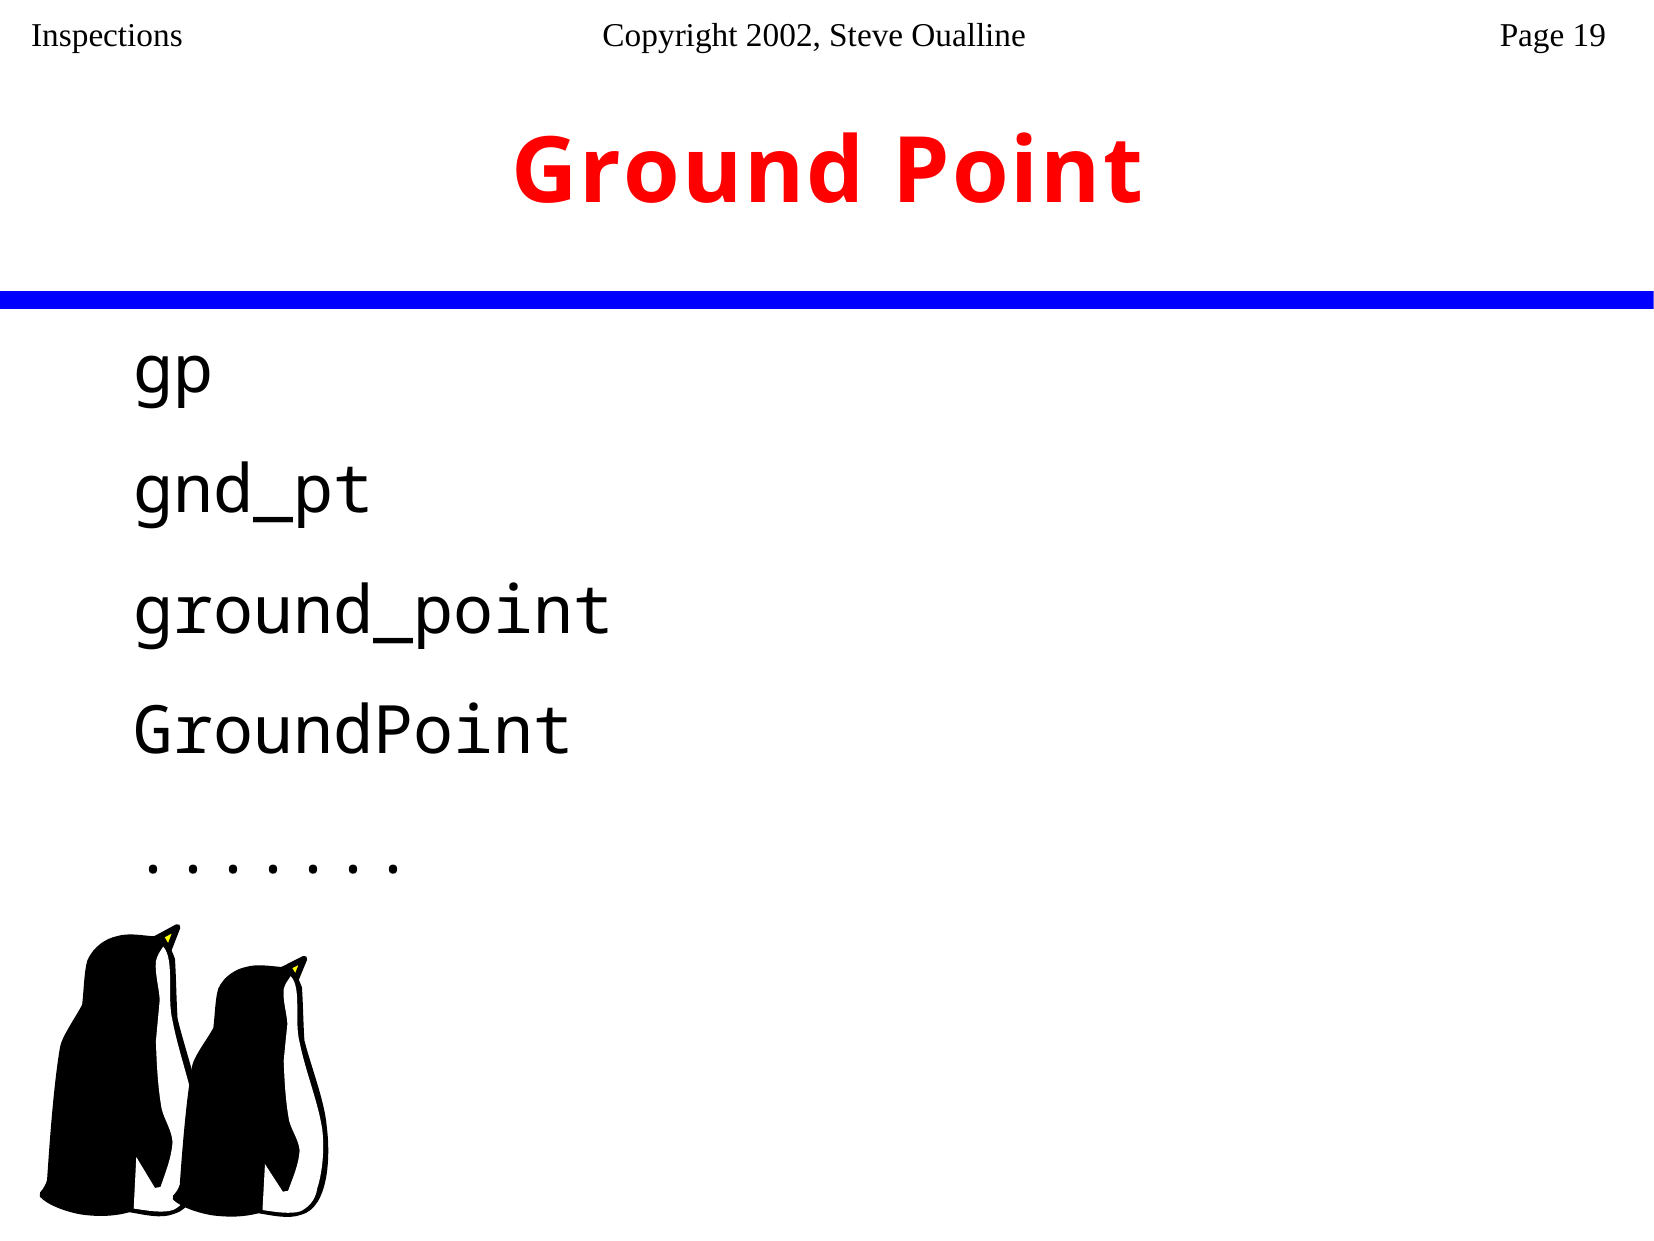

# Ground Point
gp
gnd_pt
ground_point
GroundPoint
.......